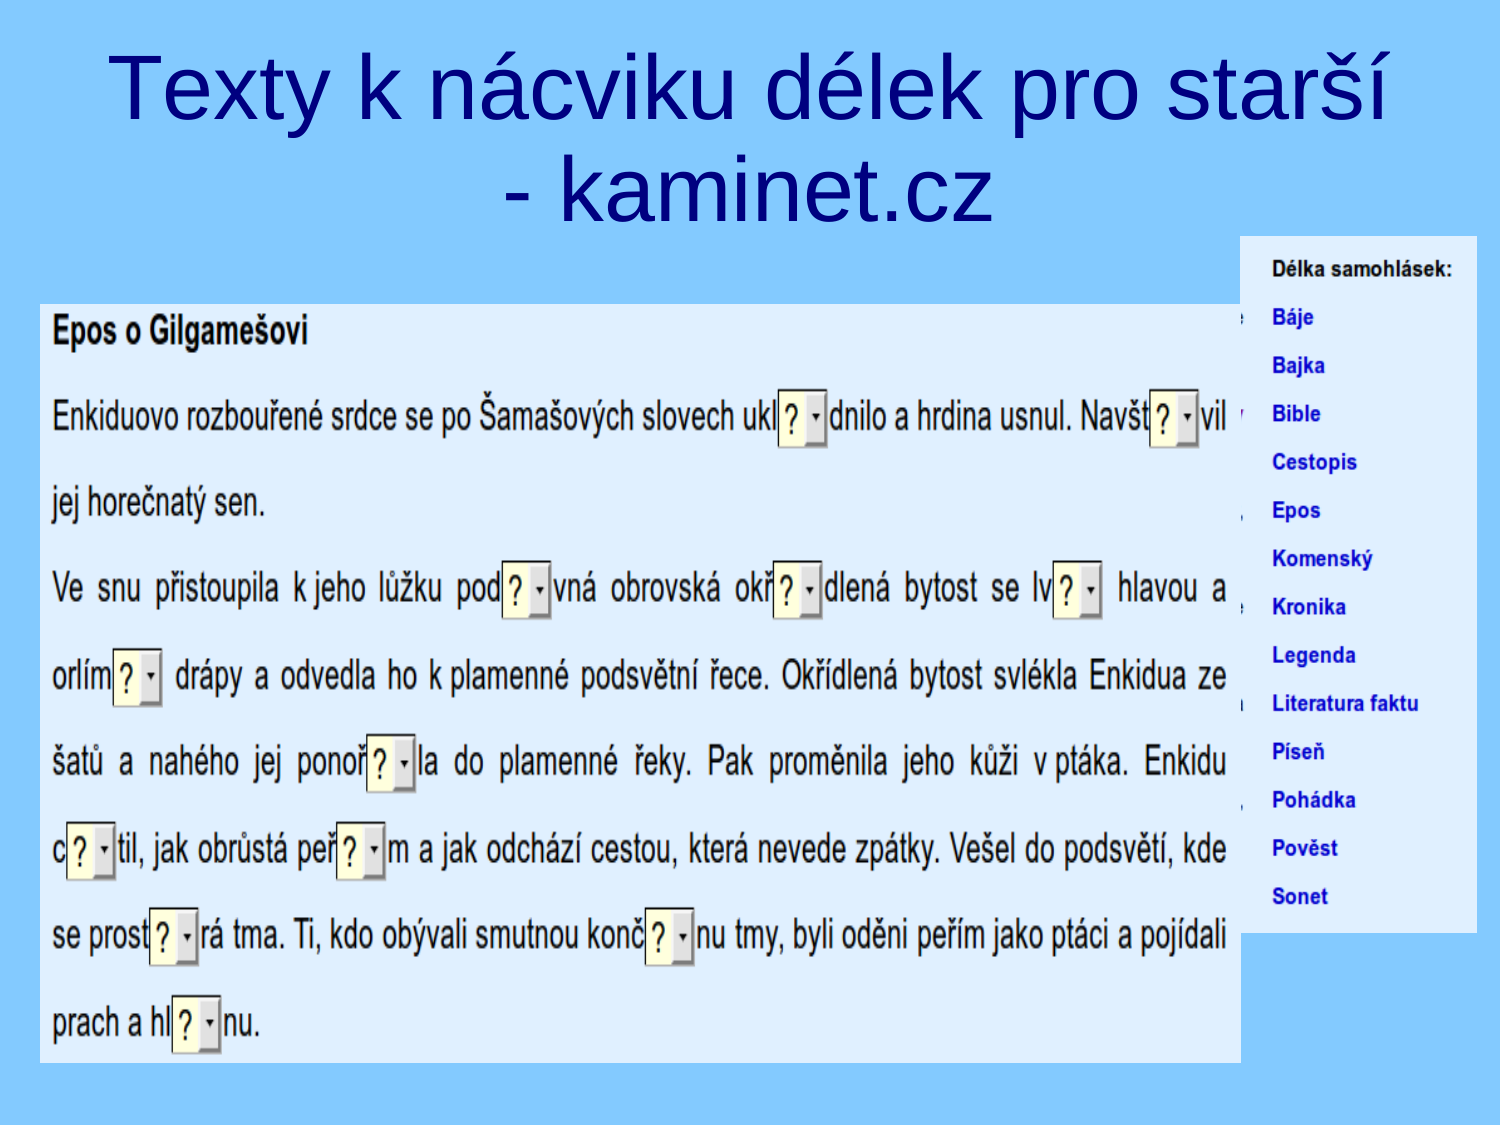

# Texty k nácviku délek pro starší - kaminet.cz